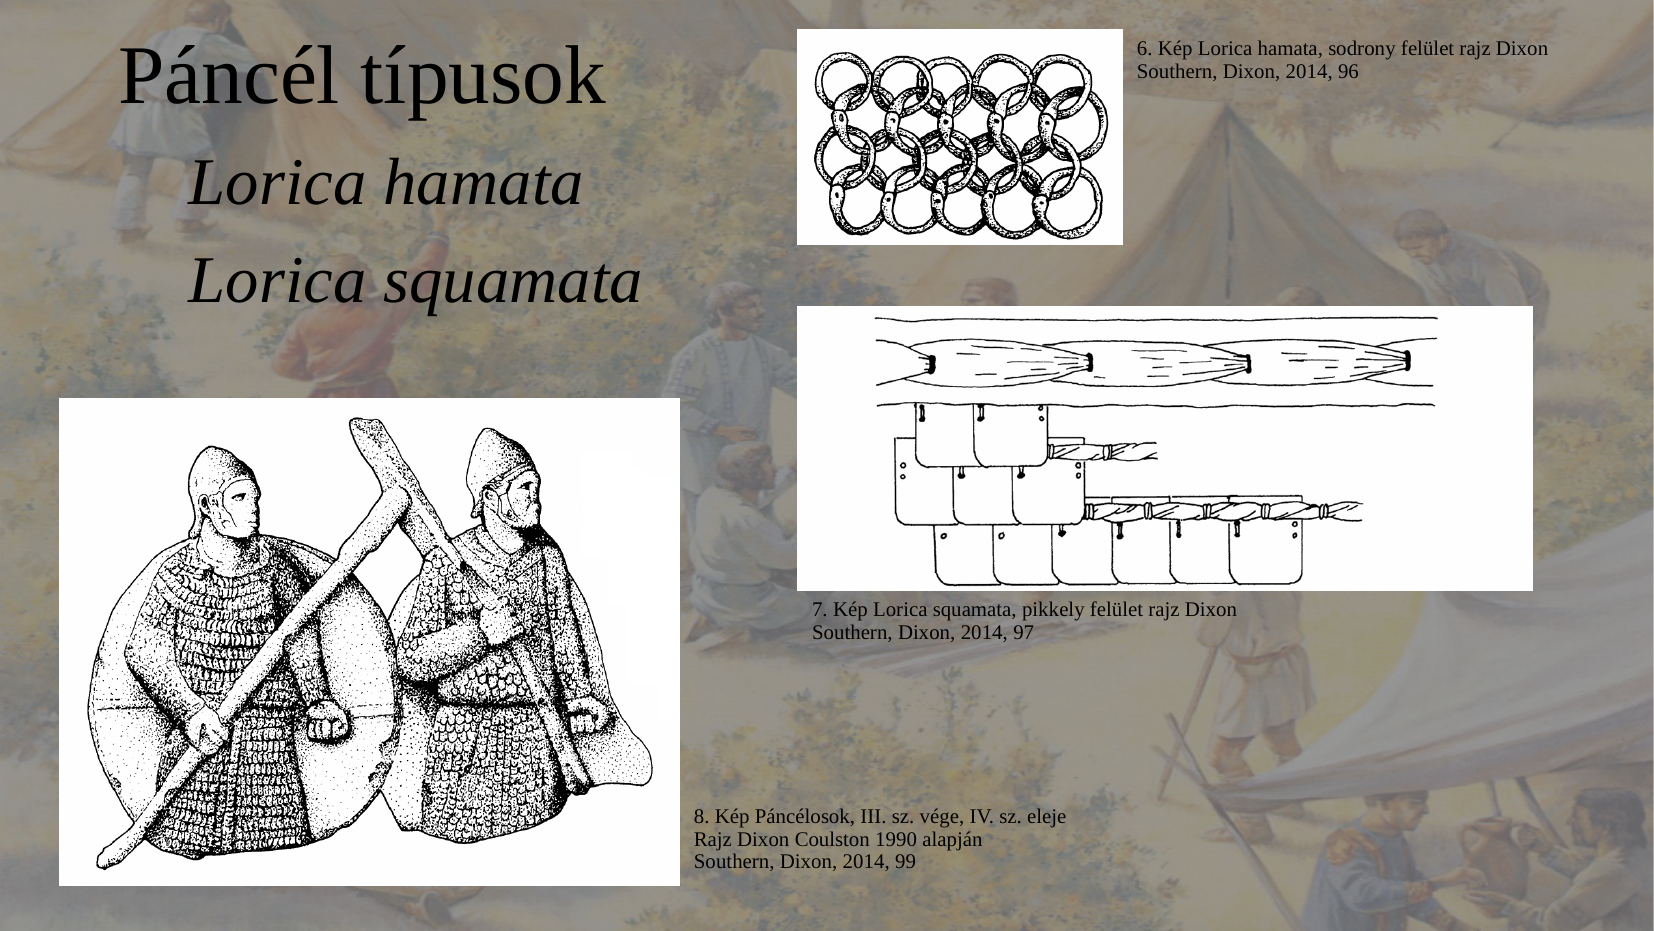

# Páncél típusok
Lorica hamata
Lorica squamata
6. Kép Lorica hamata, sodrony felület rajz Dixon
Southern, Dixon, 2014, 96
7. Kép Lorica squamata, pikkely felület rajz Dixon
Southern, Dixon, 2014, 97
8. Kép Páncélosok, III. sz. vége, IV. sz. eleje
Rajz Dixon Coulston 1990 alapján
Southern, Dixon, 2014, 99